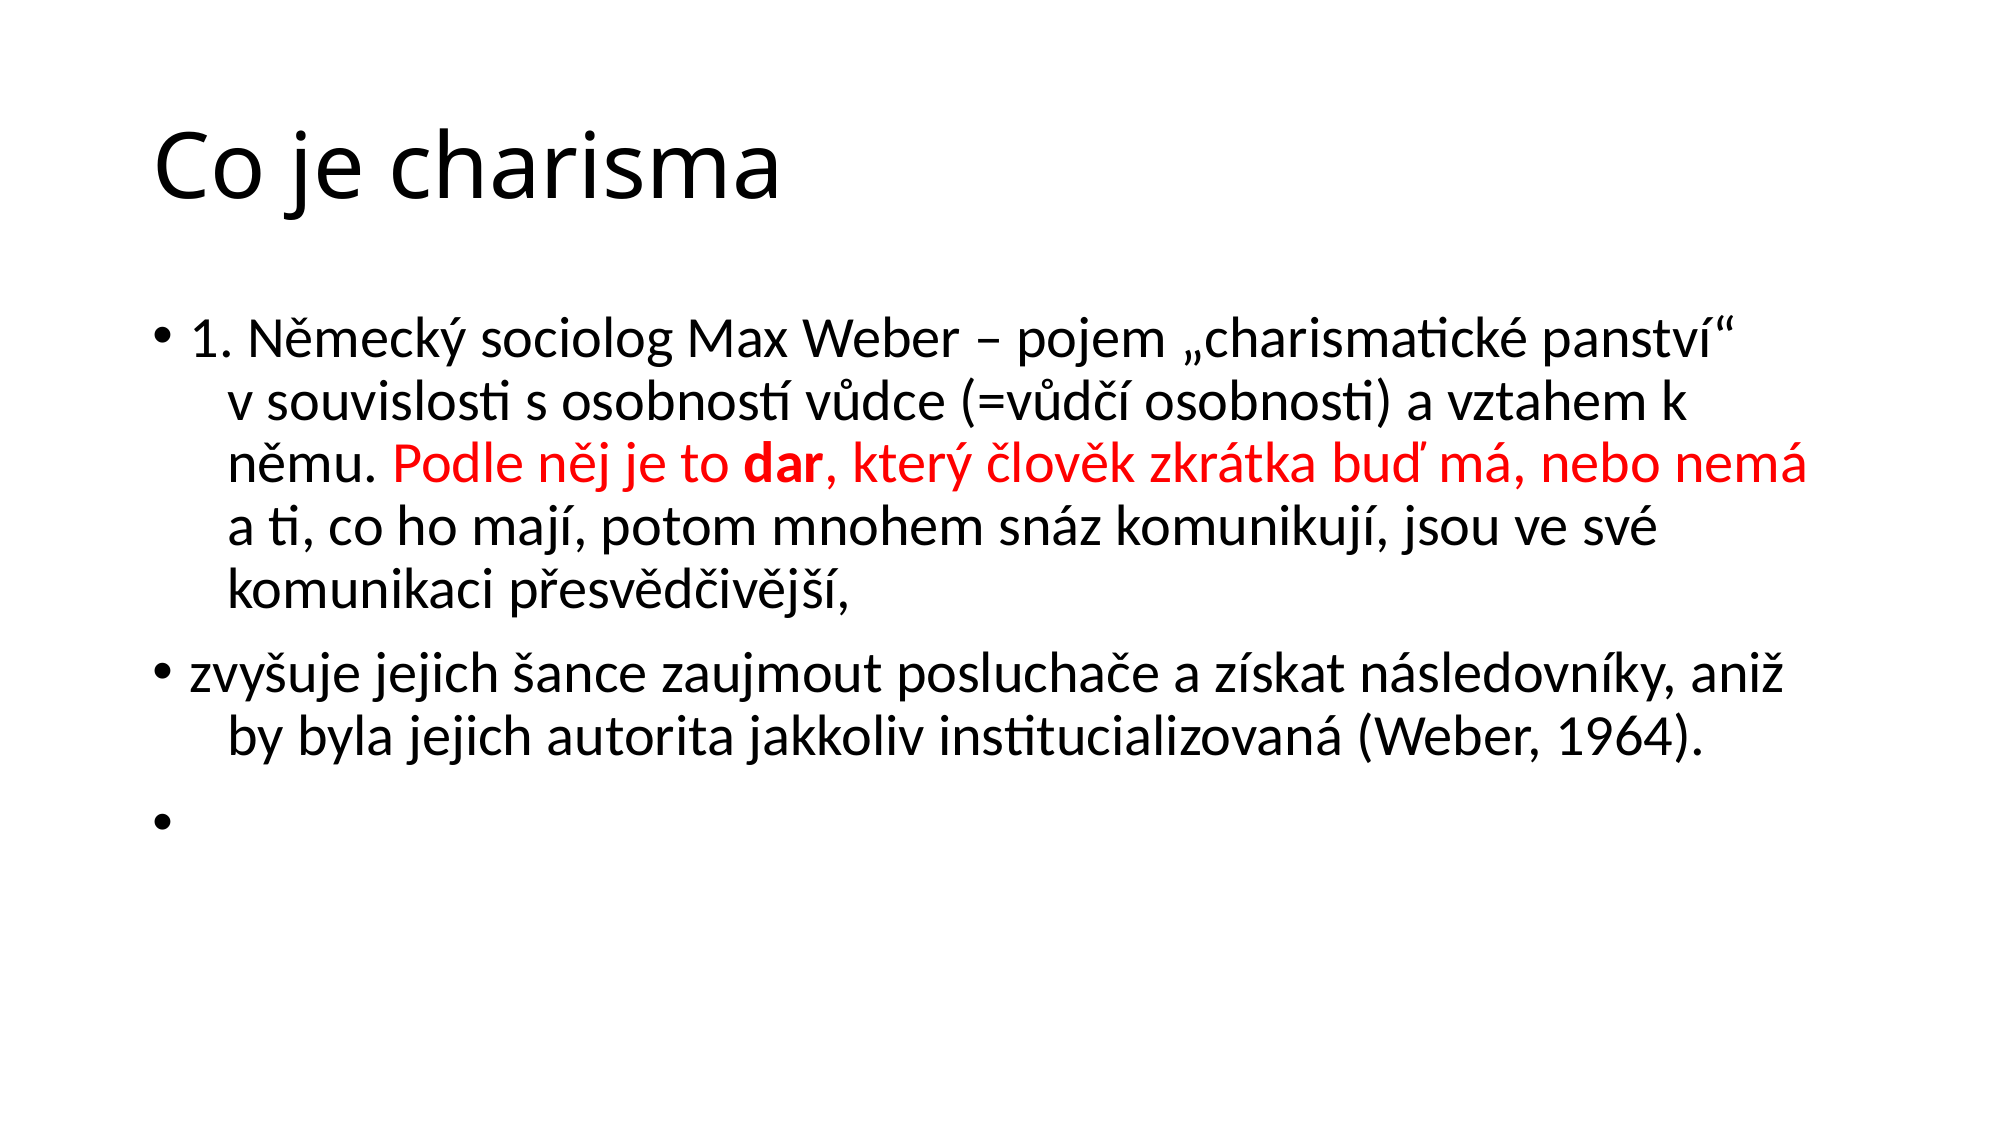

# Co je charisma
1. Německý sociolog Max Weber – pojem „charismatické panství“ v souvislosti s osobností vůdce (=vůdčí osobnosti) a vztahem k němu. Podle něj je to dar, který člověk zkrátka buď má, nebo nemá a ti, co ho mají, potom mnohem snáz komunikují, jsou ve své komunikaci přesvědčivější,
zvyšuje jejich šance zaujmout posluchače a získat následovníky, aniž by byla jejich autorita jakkoliv institucializovaná (Weber, 1964).